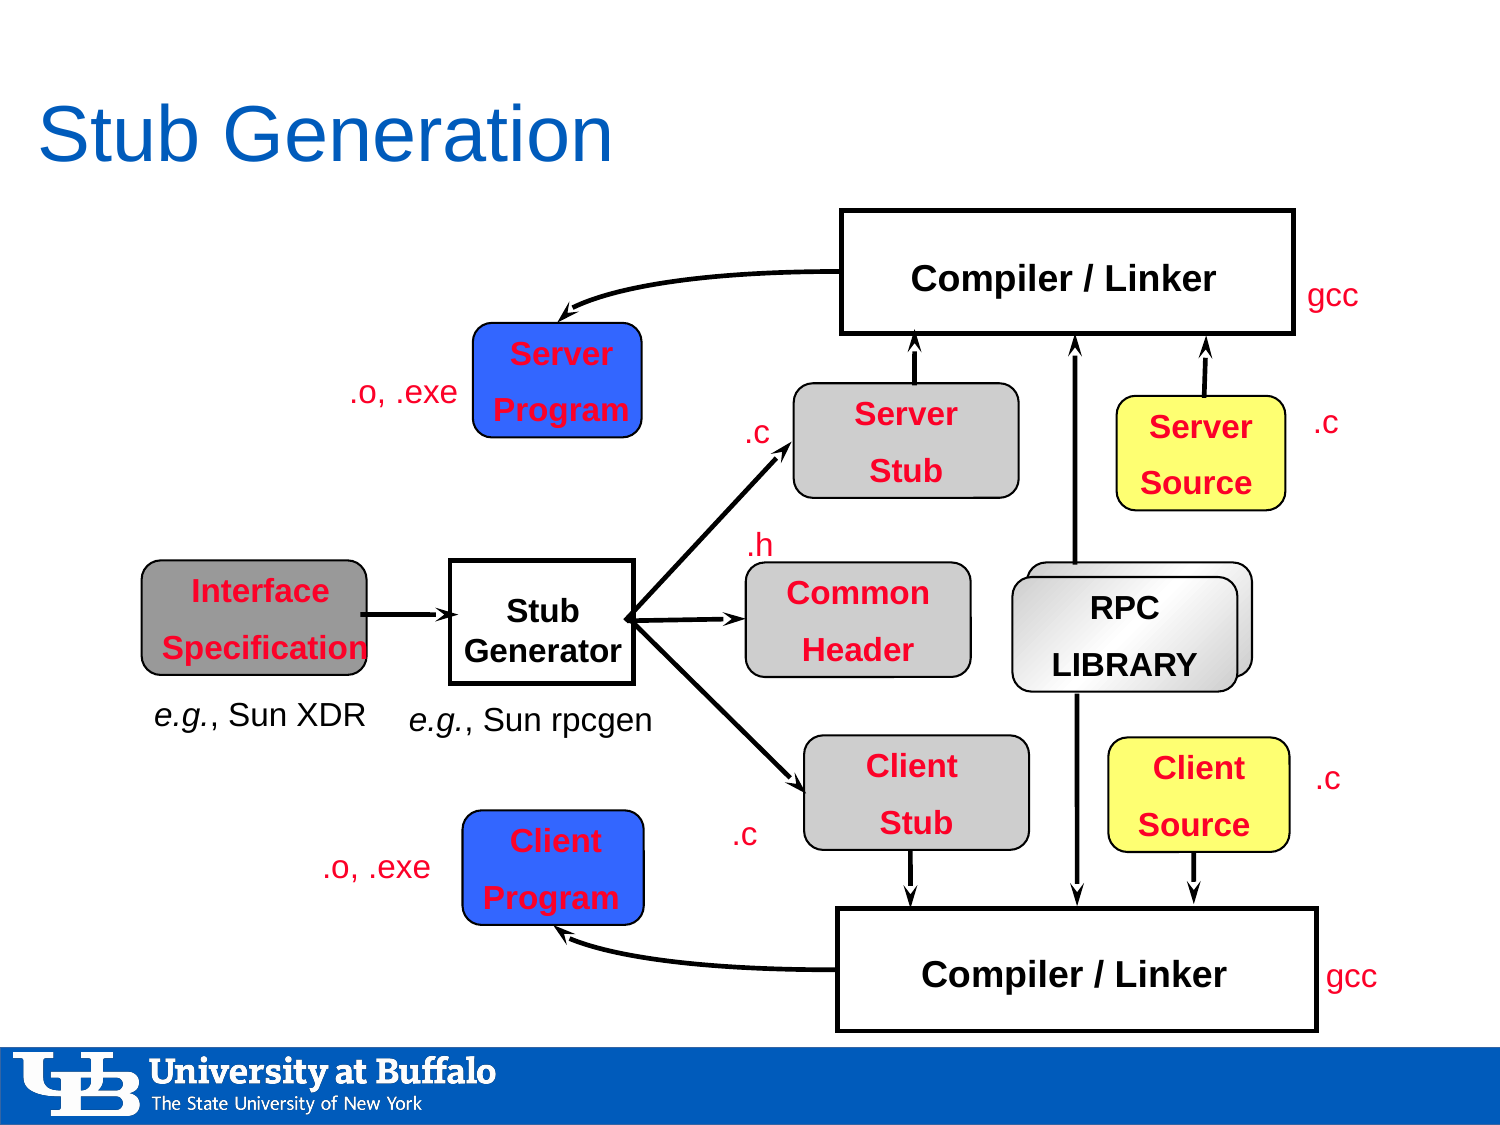

# Stub Generation
Compiler / Linker
gcc
Server
Program
.o, .exe
Server
Stub
.c
Server
Source
.c
.h
Interface
Specification
Common
Header
RPC
LIBRARY
RPC
LIBRARY
Stub Generator
e.g., Sun XDR
e.g., Sun rpcgen
Client
Stub
Client
Source
.c
.c
Client
Program
.o, .exe
Compiler / Linker
gcc